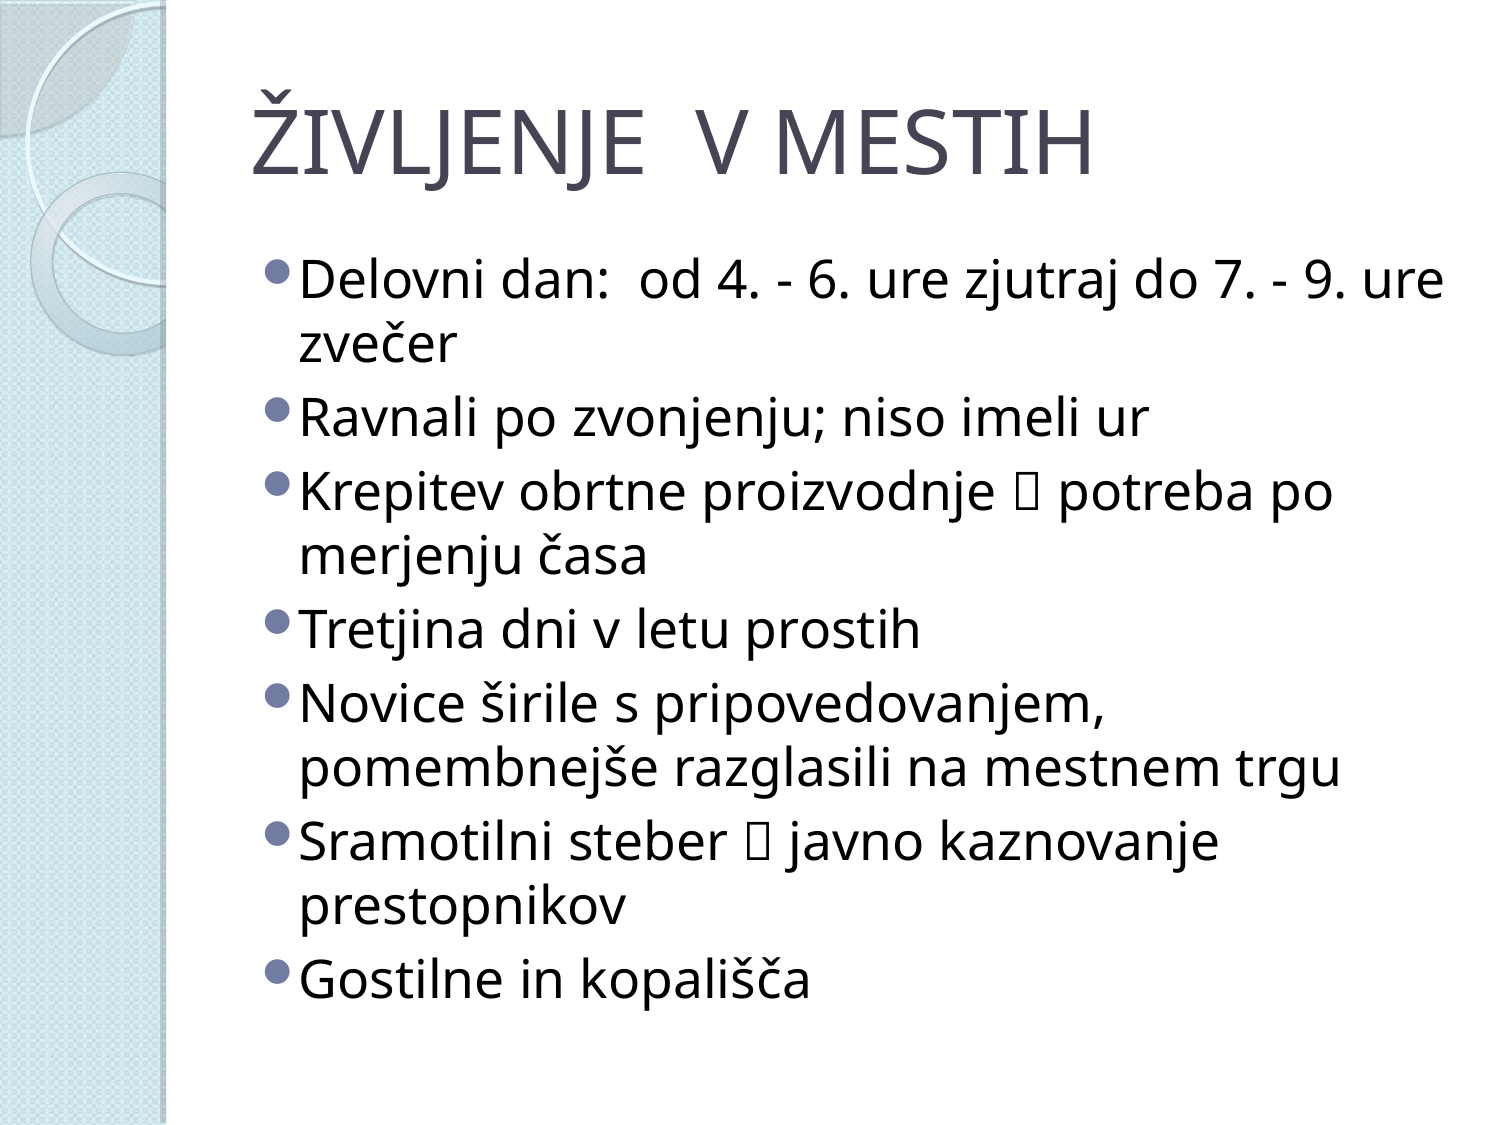

# ŽIVLJENJE V MESTIH
Delovni dan: od 4. - 6. ure zjutraj do 7. - 9. ure zvečer
Ravnali po zvonjenju; niso imeli ur
Krepitev obrtne proizvodnje  potreba po merjenju časa
Tretjina dni v letu prostih
Novice širile s pripovedovanjem, pomembnejše razglasili na mestnem trgu
Sramotilni steber  javno kaznovanje prestopnikov
Gostilne in kopališča